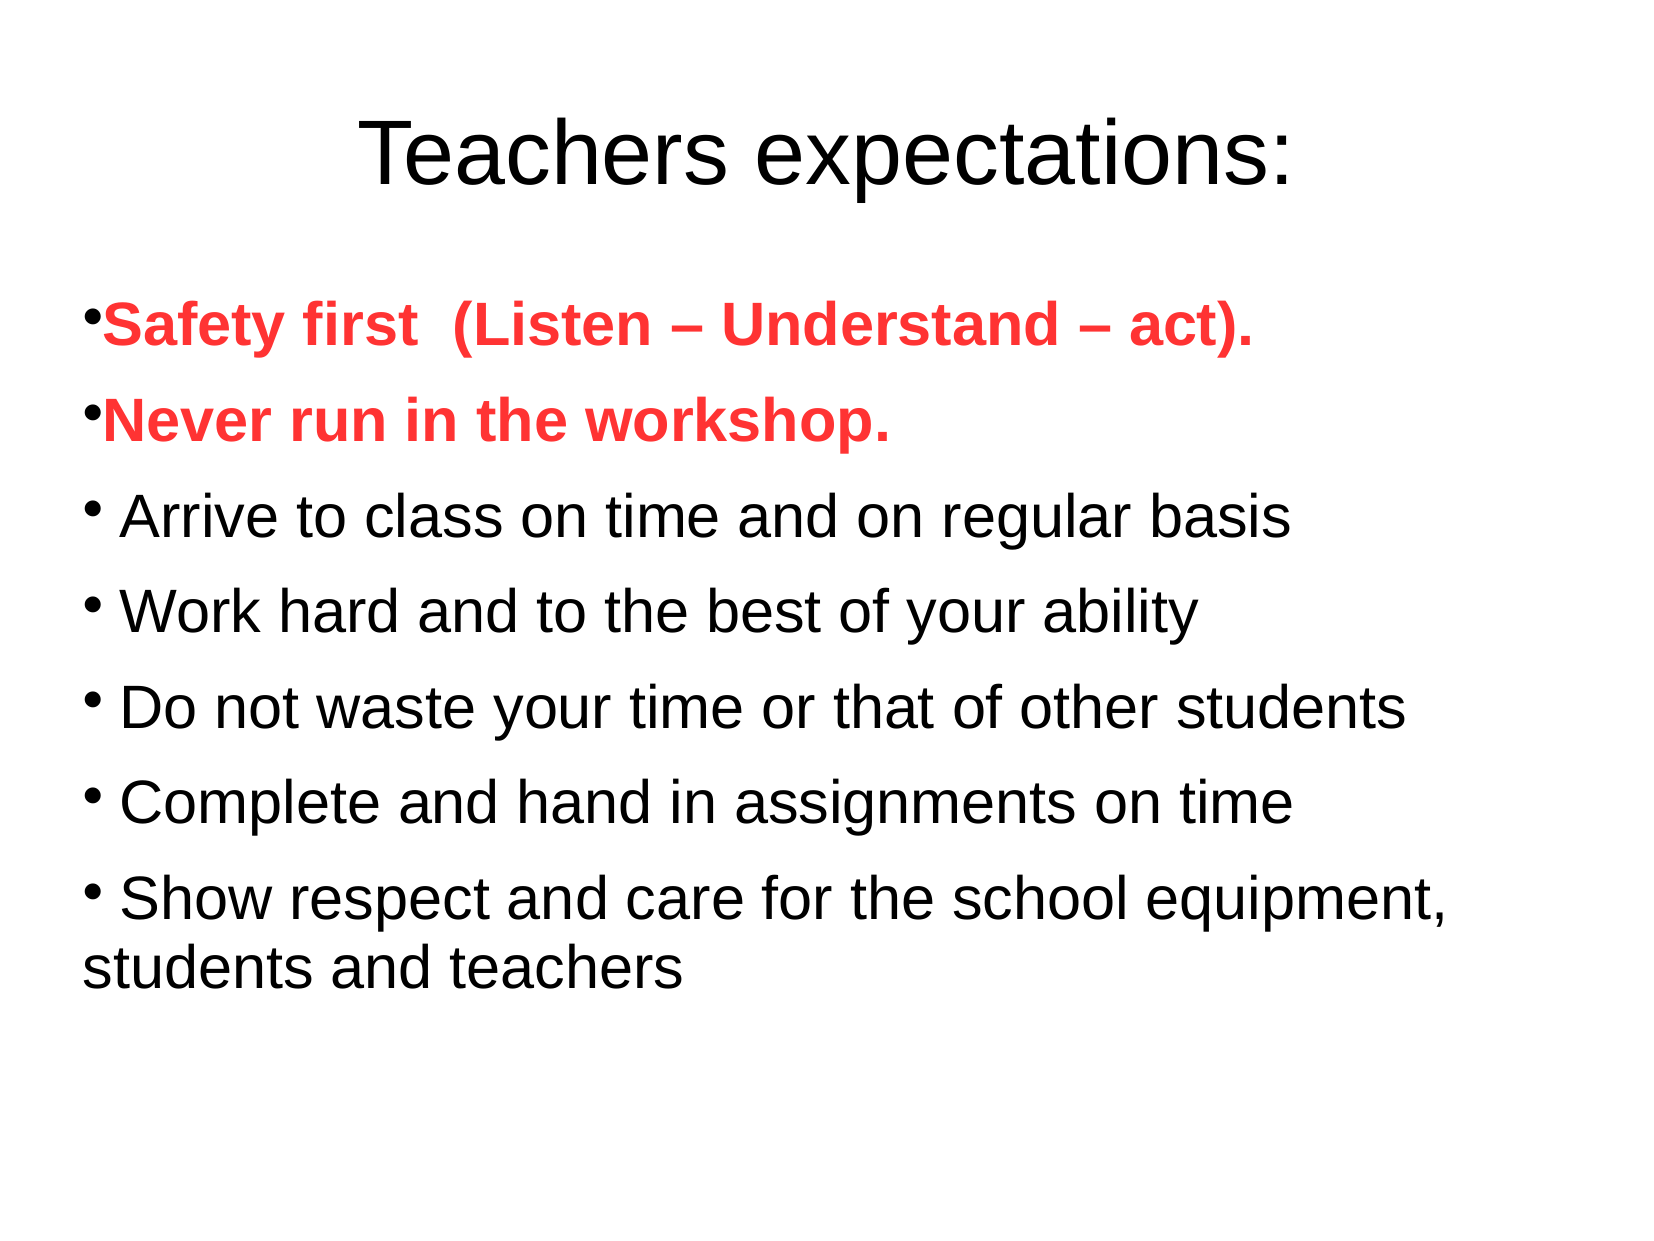

# Teachers expectations:
Safety first (Listen – Understand – act).
Never run in the workshop.
 Arrive to class on time and on regular basis
 Work hard and to the best of your ability
 Do not waste your time or that of other students
 Complete and hand in assignments on time
 Show respect and care for the school equipment, students and teachers